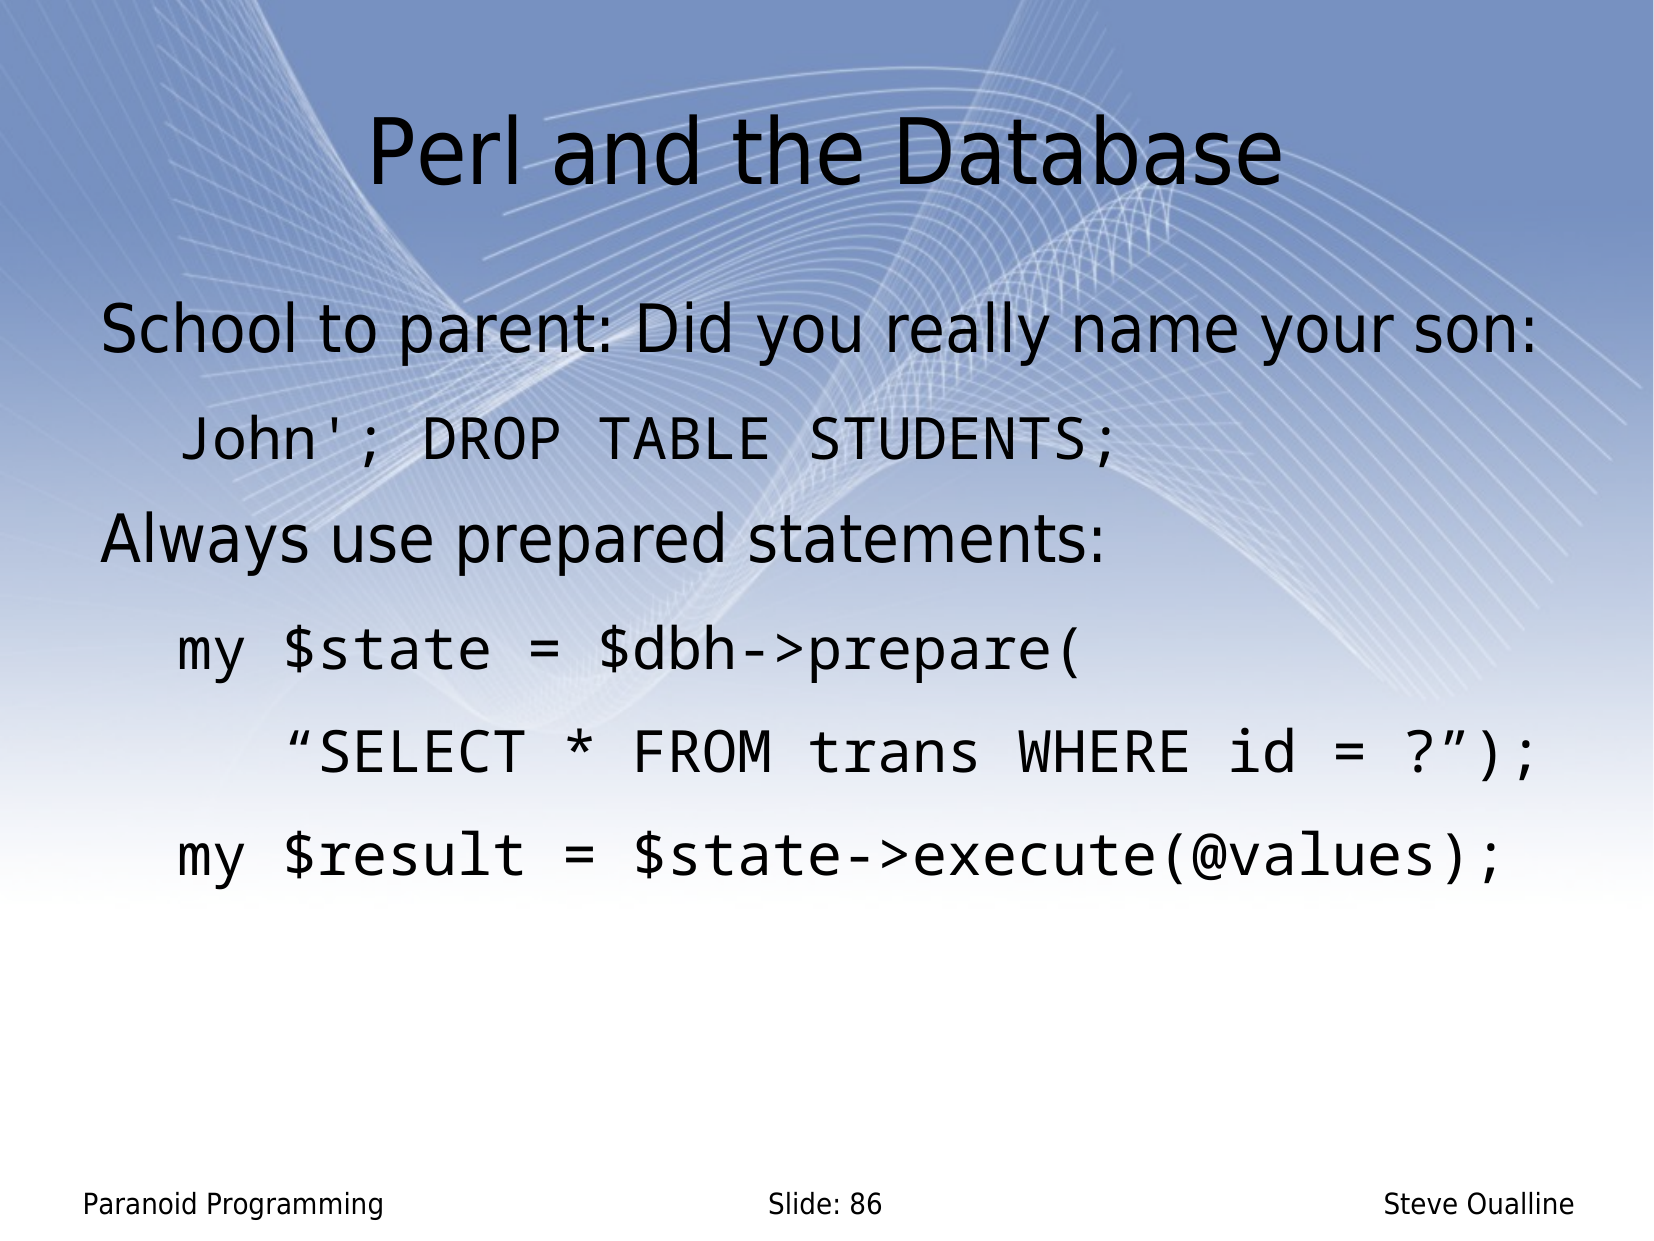

# Perl and the Database
School to parent: Did you really name your son:
John'; DROP TABLE STUDENTS;
Always use prepared statements:
my $state = $dbh->prepare(
 “SELECT * FROM trans WHERE id = ?”);
my $result = $state->execute(@values);
Paranoid Programming
Steve Oualline
86